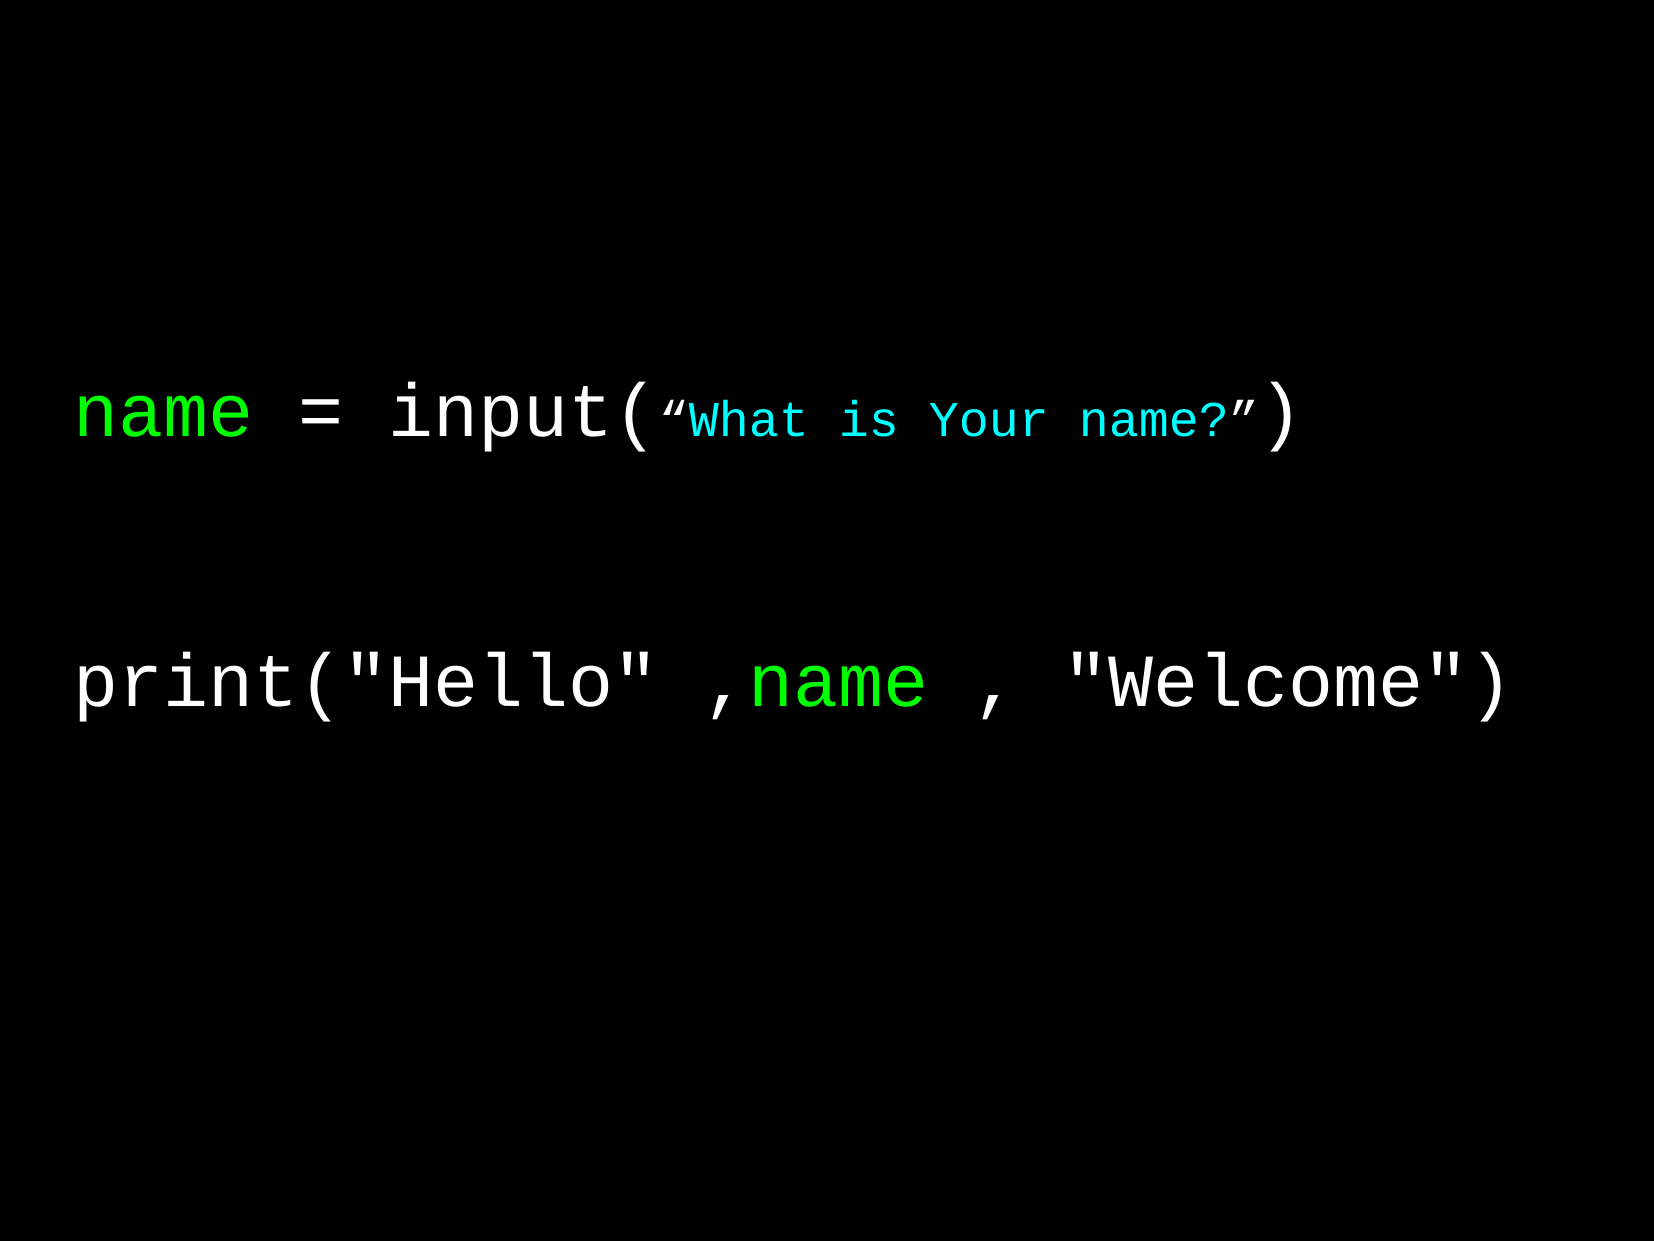

name = input(“What is Your name?”)
print("Hello" ,name , "Welcome")